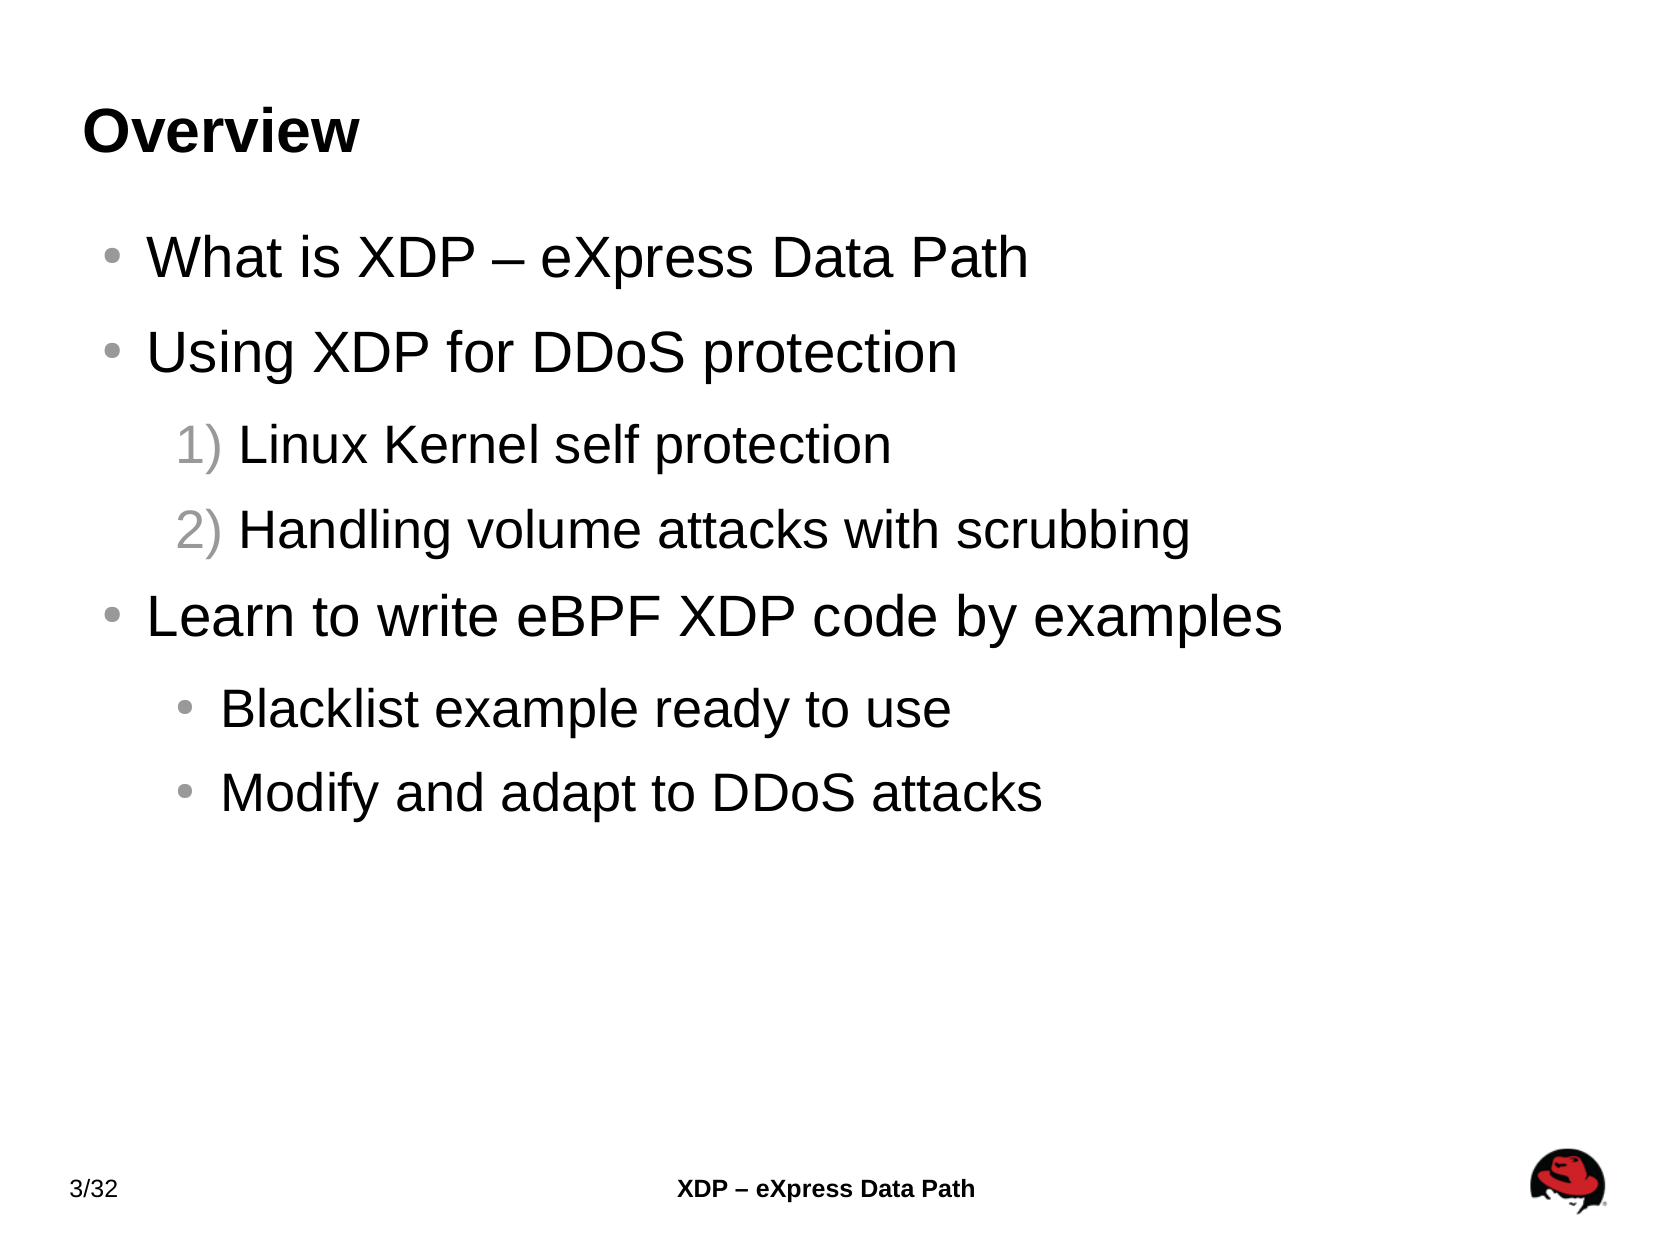

# Overview
What is XDP – eXpress Data Path
Using XDP for DDoS protection
 Linux Kernel self protection
 Handling volume attacks with scrubbing
Learn to write eBPF XDP code by examples
Blacklist example ready to use
Modify and adapt to DDoS attacks